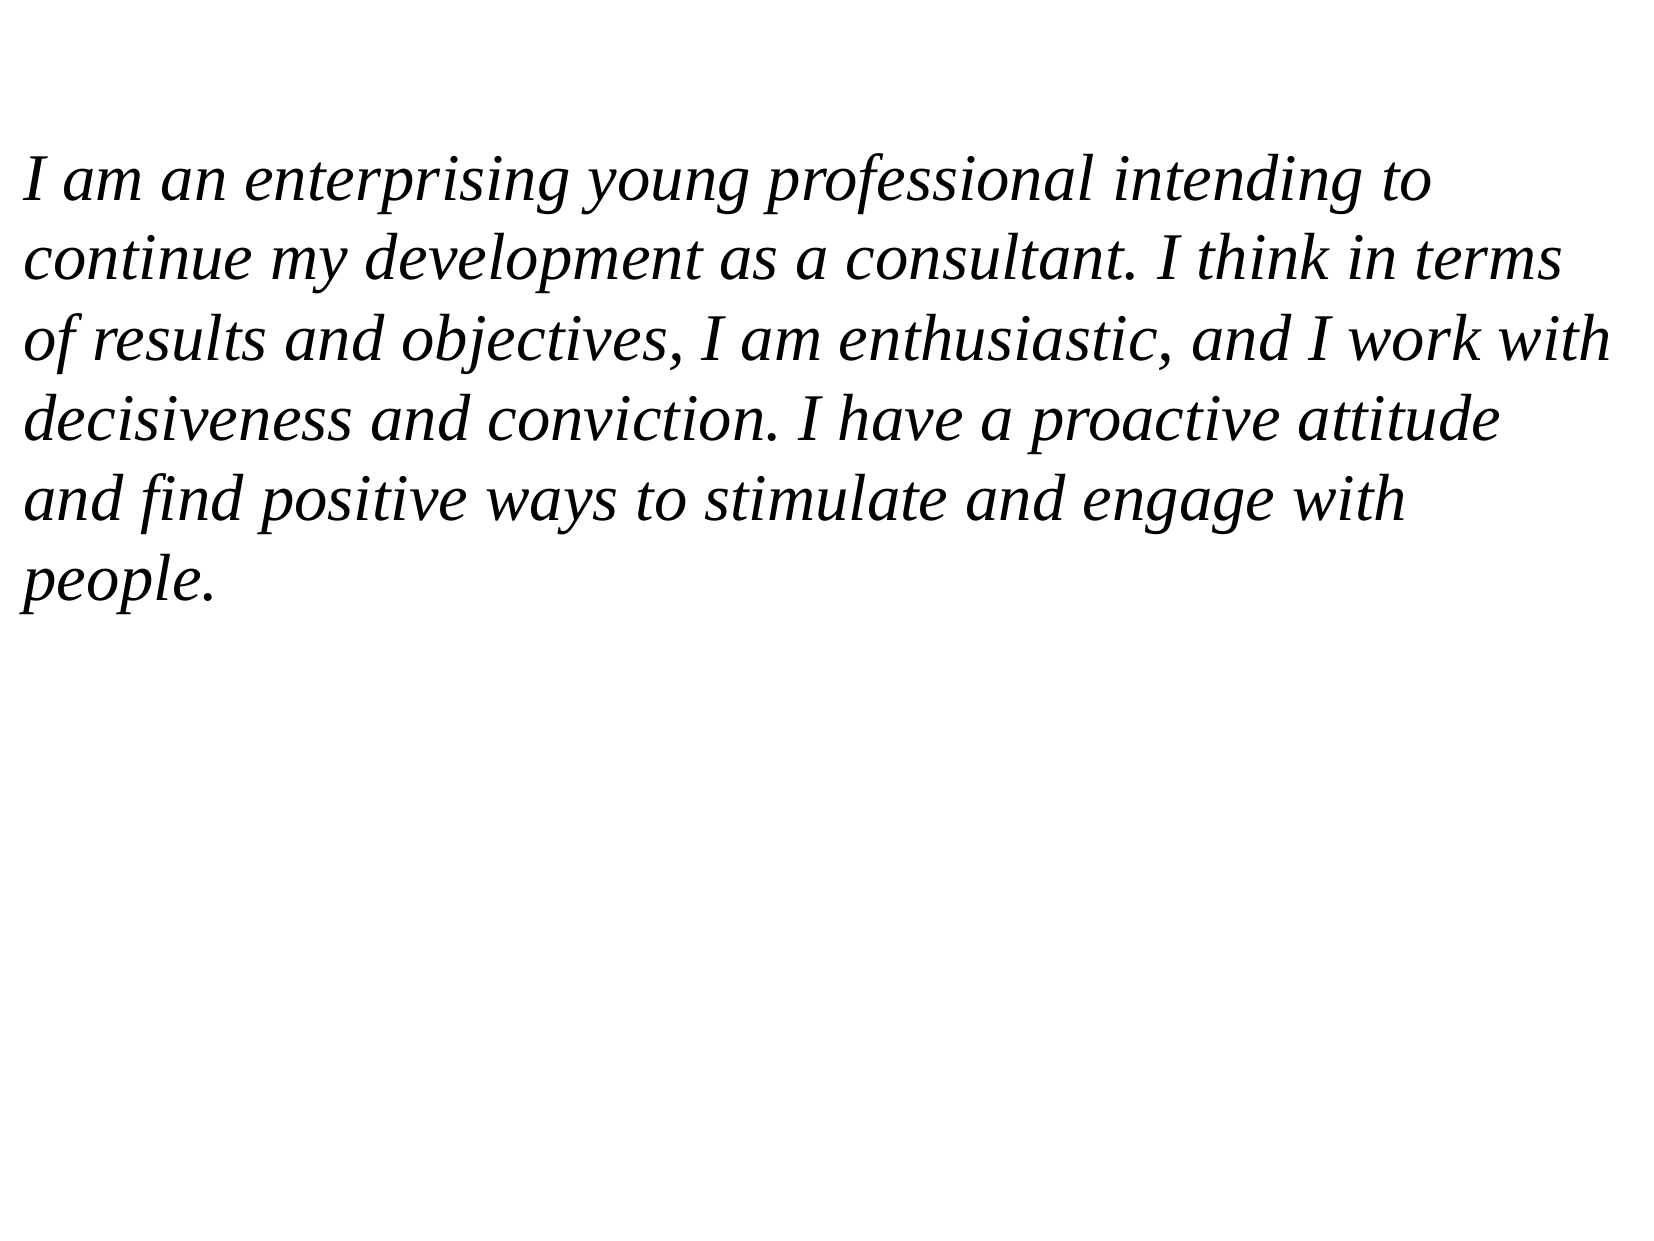

# I am an enterprising young professional intending to continue my development as a consultant. I think in terms of results and objectives, I am enthusiastic, and I work with decisiveness and conviction. I have a proactive attitude and find positive ways to stimulate and engage with people.